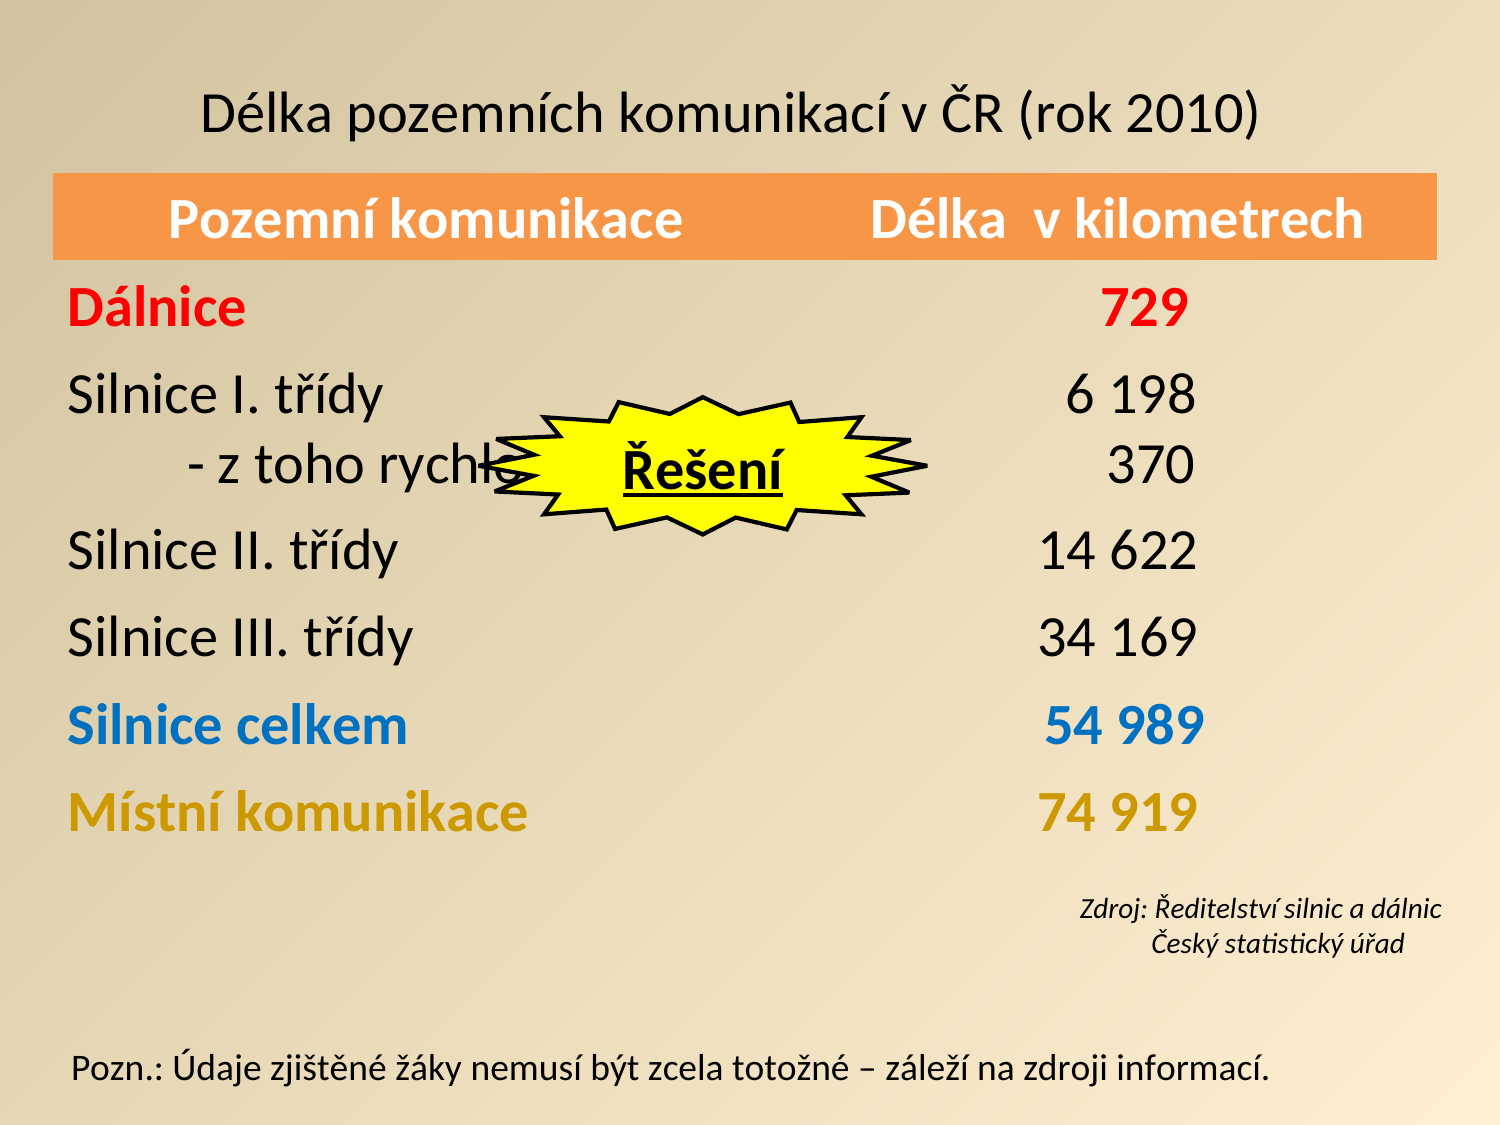

Délka pozemních komunikací v ČR (rok 2010)
| Pozemní komunikace | Délka v kilometrech |
| --- | --- |
| Dálnice | 729 |
| Silnice I. třídy - z toho rychlostní silnice | 6 198 370 |
| Silnice II. třídy | 14 622 |
| Silnice III. třídy | 34 169 |
| Silnice celkem | 54 989 |
| Místní komunikace | 74 919 |
Řešení
Zdroj: Ředitelství silnic a dálnic
 Český statistický úřad
Pozn.: Údaje zjištěné žáky nemusí být zcela totožné – záleží na zdroji informací.